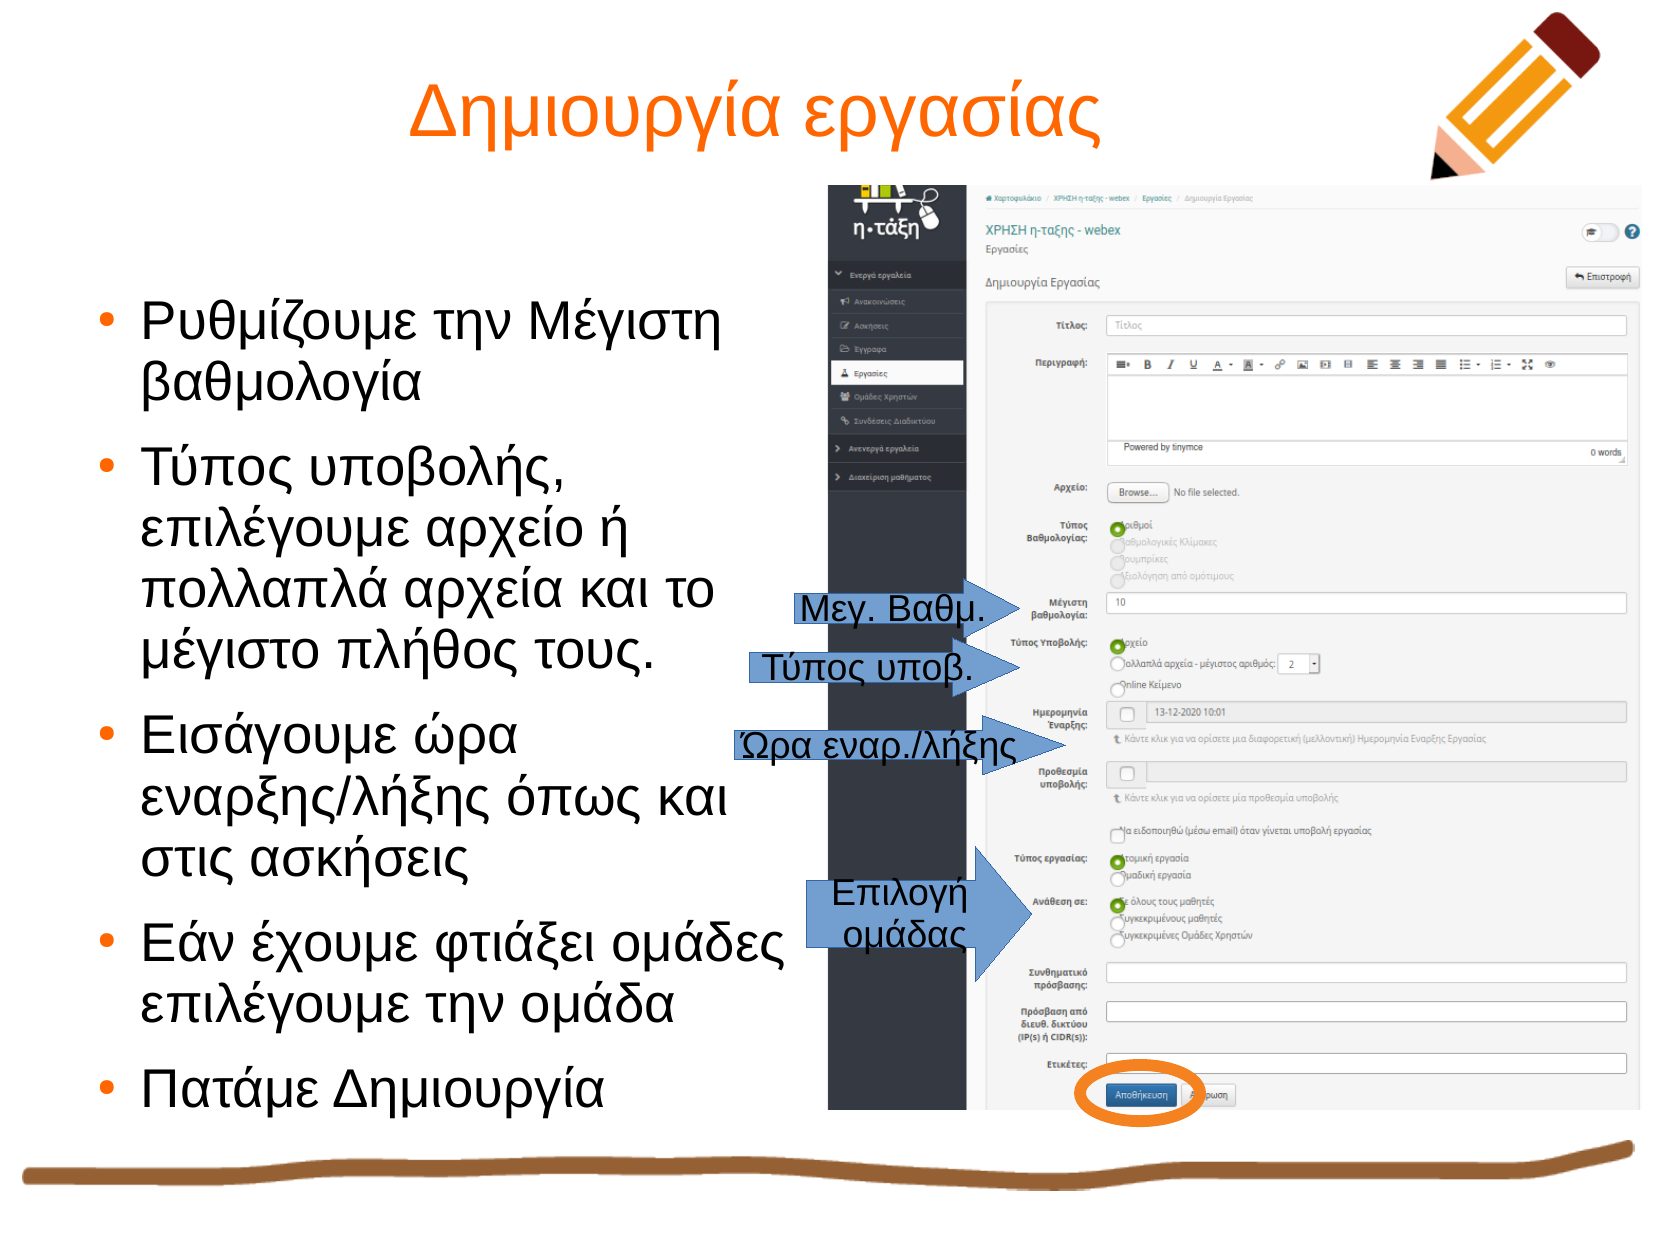

# Δημιουργία εργασίας
Ρυθμίζουμε την Μέγιστη βαθμολογία
Τύπος υποβολής, επιλέγουμε αρχείο ή πολλαπλά αρχεία και το μέγιστο πλήθος τους.
Εισάγουμε ώρα εναρξης/λήξης όπως και στις ασκήσεις
Εάν έχουμε φτιάξει ομάδες επιλέγουμε την ομάδα
Πατάμε Δημιουργία
Μεγ. Βαθμ.
Τύπος υποβ.
Ώρα εναρ./λήξης
Επιλογή
ομάδας